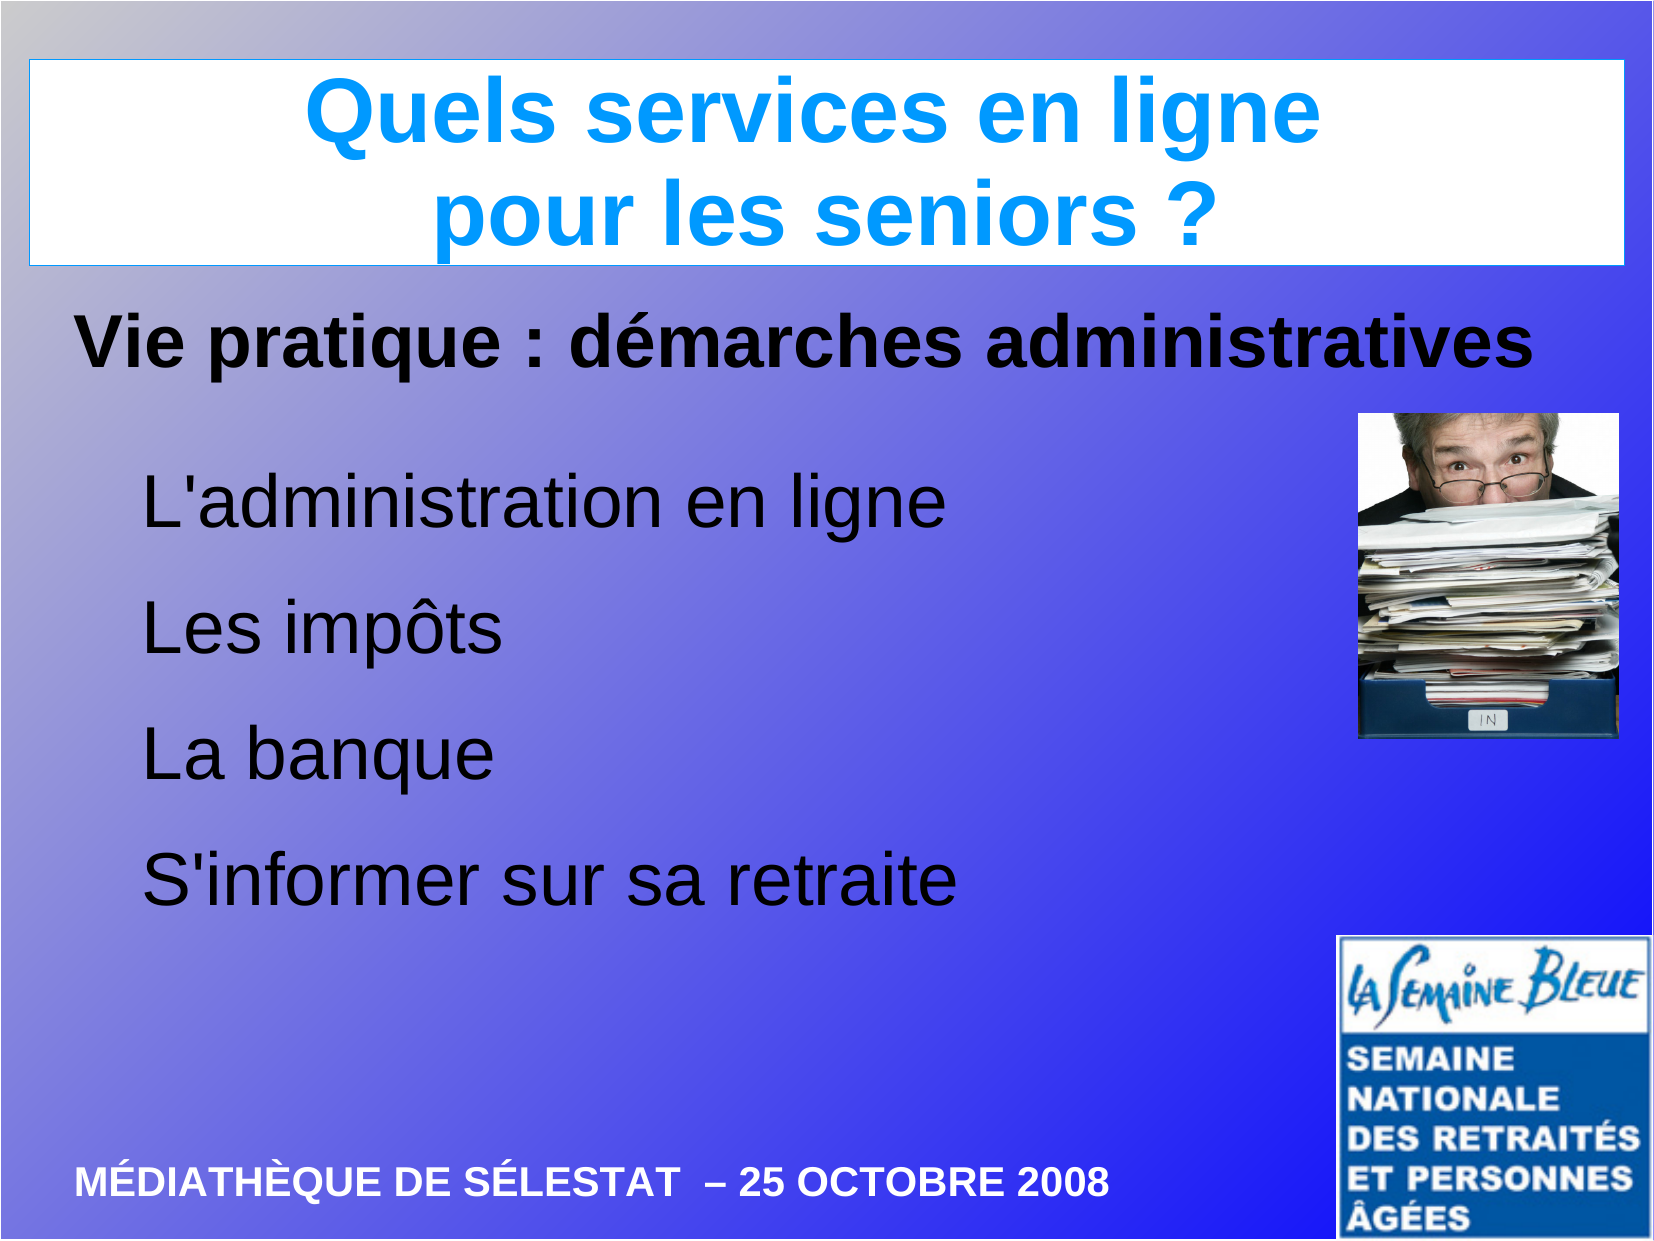

Quels services en ligne
pour les seniors ?
Vie pratique : démarches administratives
# L'administration en ligne
Les impôts
La banque
S'informer sur sa retraite
MÉDIATHÈQUE DE SÉLESTAT – 25 OCTOBRE 2008